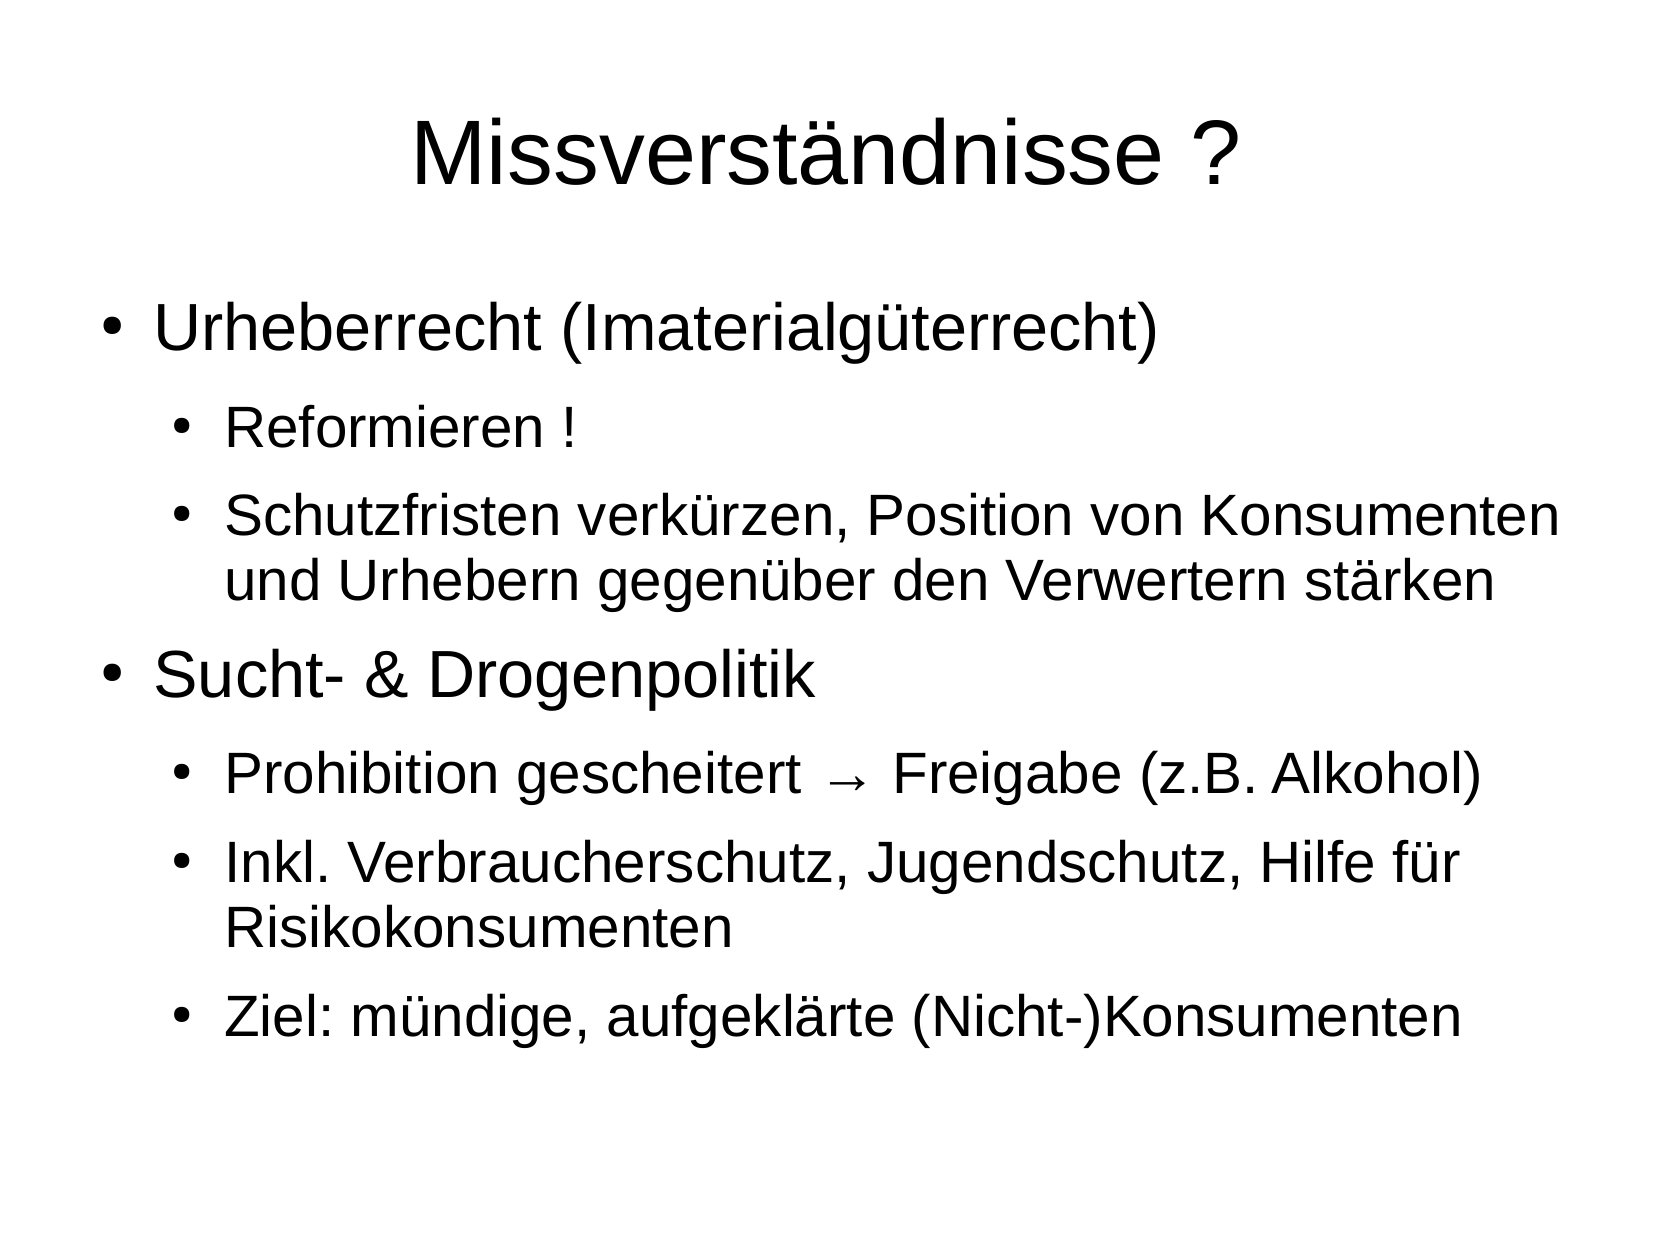

# Missverständnisse ?
Urheberrecht (Imaterialgüterrecht)
Reformieren !
Schutzfristen verkürzen, Position von Konsumenten und Urhebern gegenüber den Verwertern stärken
Sucht- & Drogenpolitik
Prohibition gescheitert → Freigabe (z.B. Alkohol)
Inkl. Verbraucherschutz, Jugendschutz, Hilfe für Risikokonsumenten
Ziel: mündige, aufgeklärte (Nicht-)Konsumenten